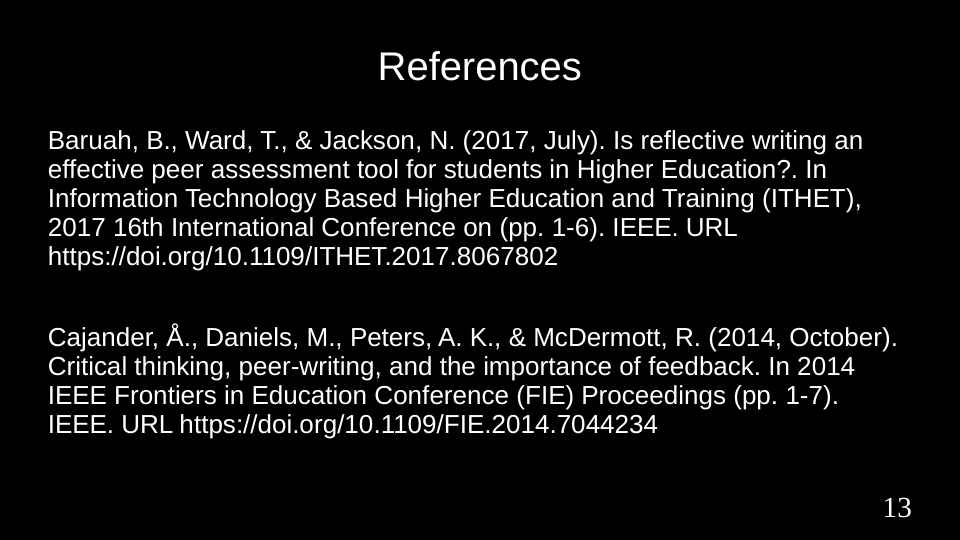

# References
Baruah, B., Ward, T., & Jackson, N. (2017, July). Is reflective writing an effective peer assessment tool for students in Higher Education?. In Information Technology Based Higher Education and Training (ITHET), 2017 16th International Conference on (pp. 1-6). IEEE. URL https://doi.org/10.1109/ITHET.2017.8067802
Cajander, Å., Daniels, M., Peters, A. K., & McDermott, R. (2014, October). Critical thinking, peer-writing, and the importance of feedback. In 2014 IEEE Frontiers in Education Conference (FIE) Proceedings (pp. 1-7). IEEE. URL https://doi.org/10.1109/FIE.2014.7044234
13